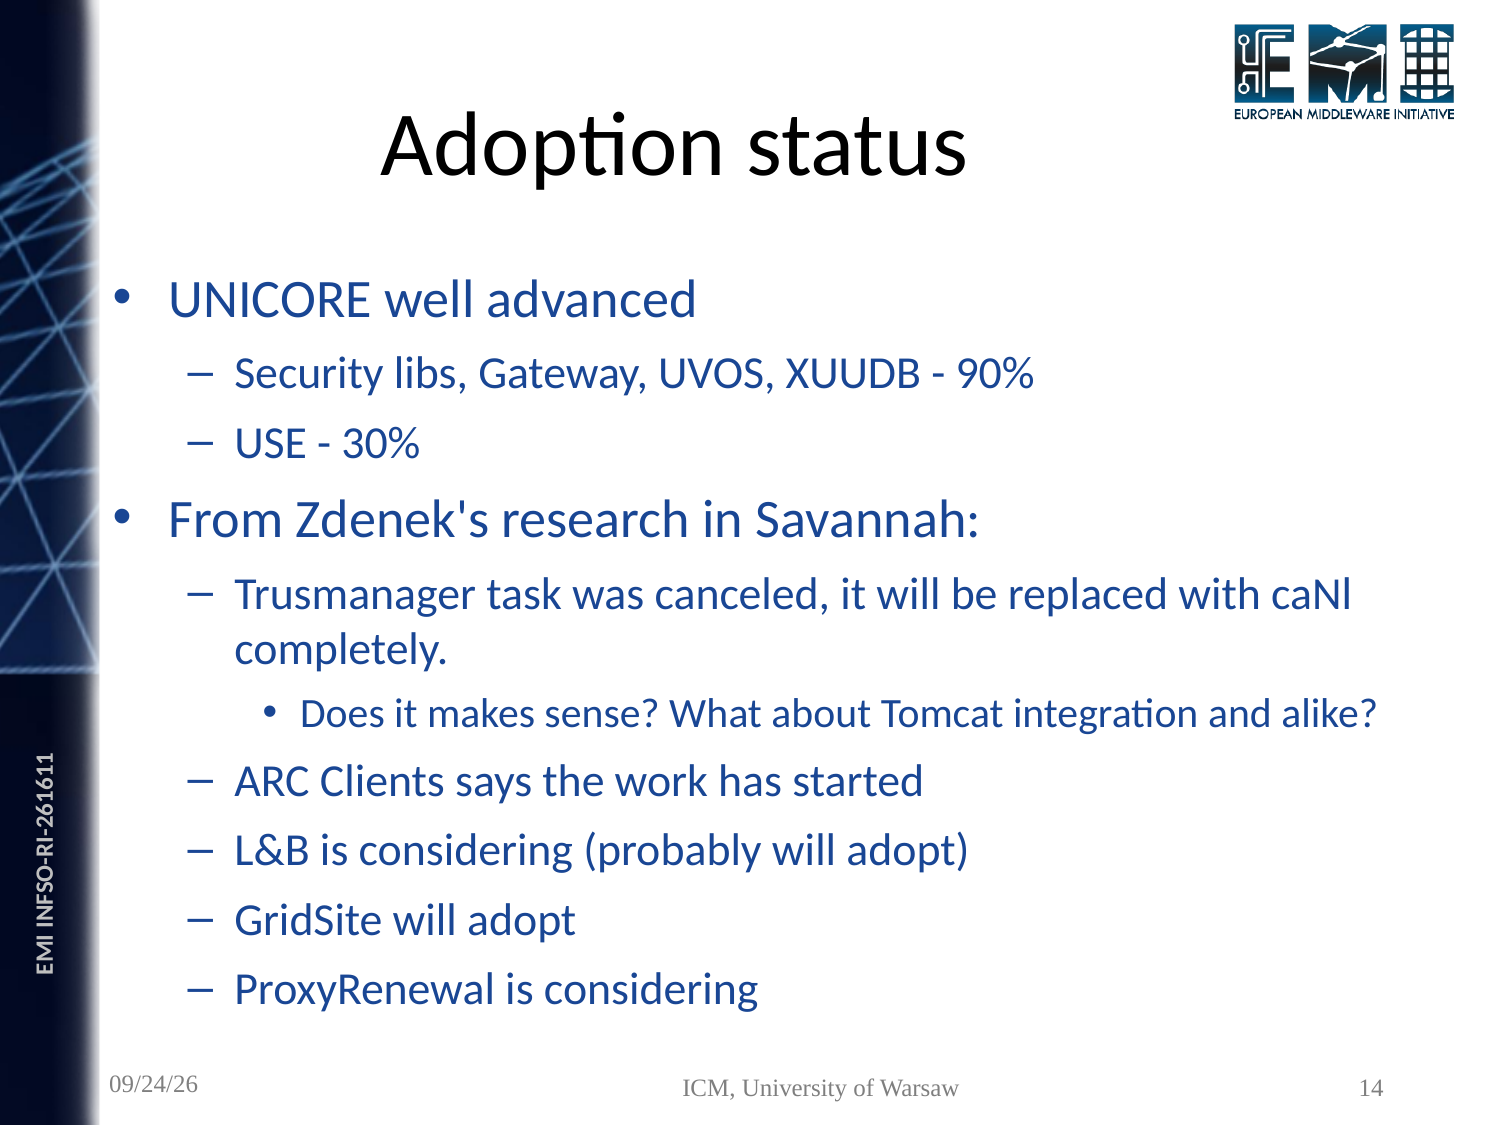

# Adoption status
UNICORE well advanced
Security libs, Gateway, UVOS, XUUDB - 90%
USE - 30%
From Zdenek's research in Savannah:
Trusmanager task was canceled, it will be replaced with caNl completely.
Does it makes sense? What about Tomcat integration and alike?
ARC Clients says the work has started
L&B is considering (probably will adopt)
GridSite will adopt
ProxyRenewal is considering
14